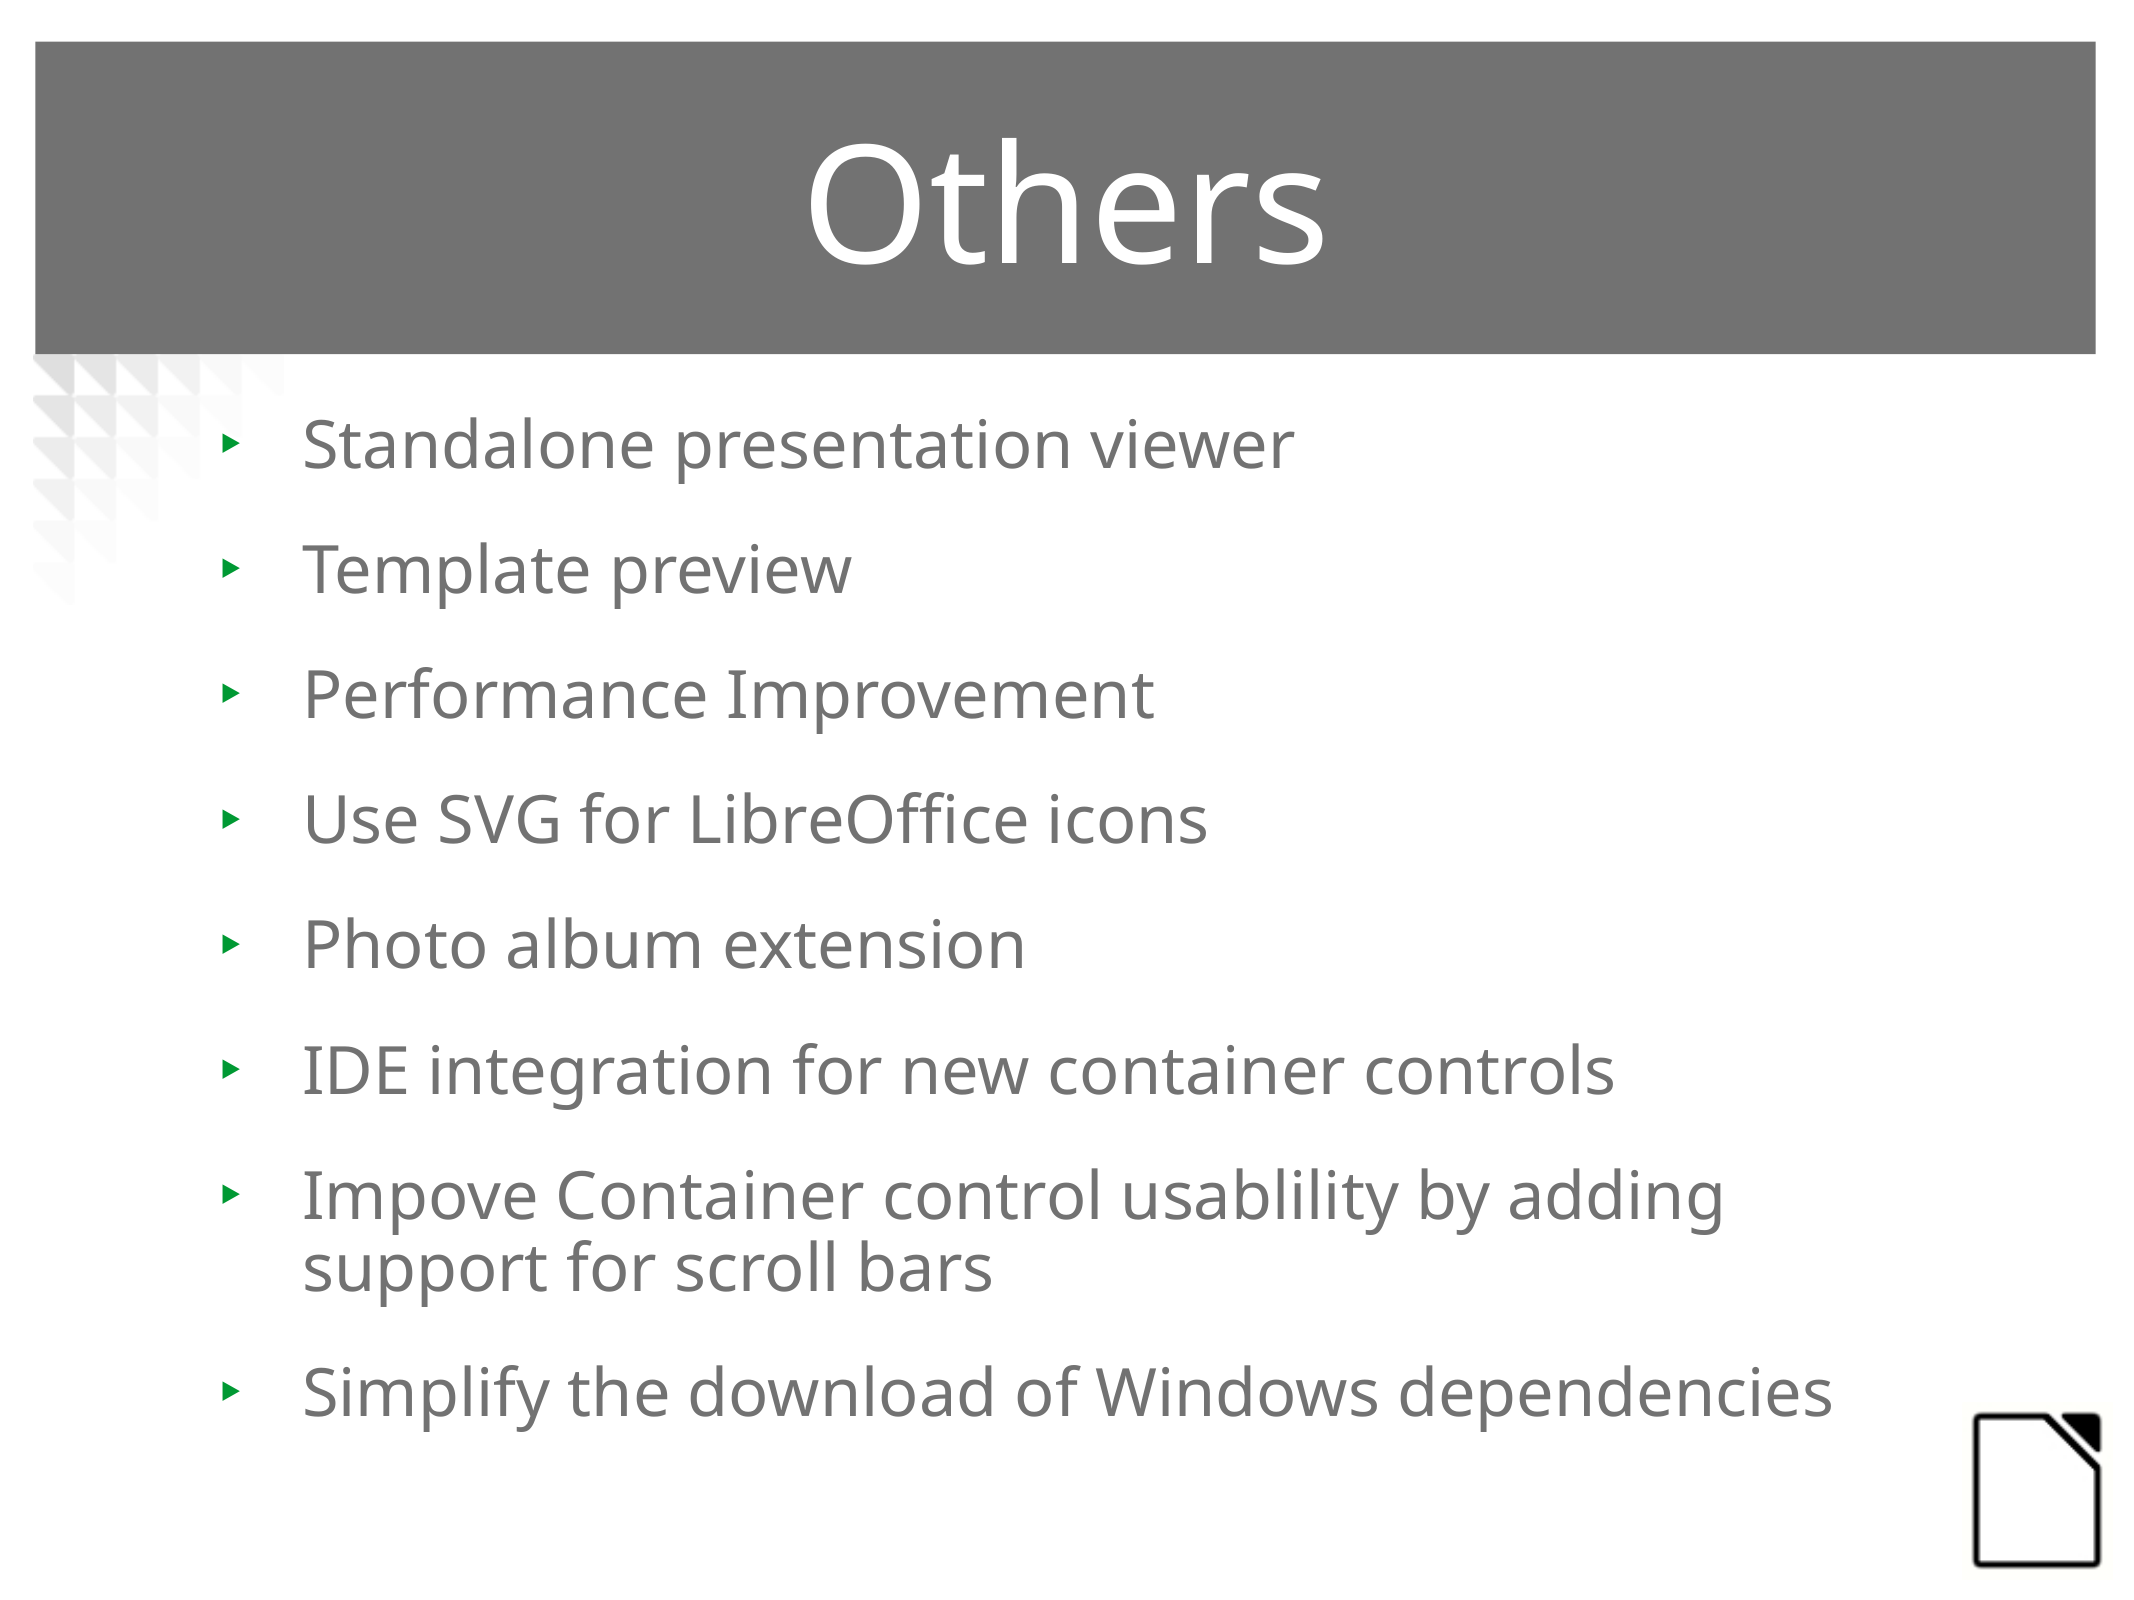

Others
# Standalone presentation viewer
Template preview
Performance Improvement
Use SVG for LibreOffice icons
Photo album extension
IDE integration for new container controls
Impove Container control usablility by adding support for scroll bars
Simplify the download of Windows dependencies